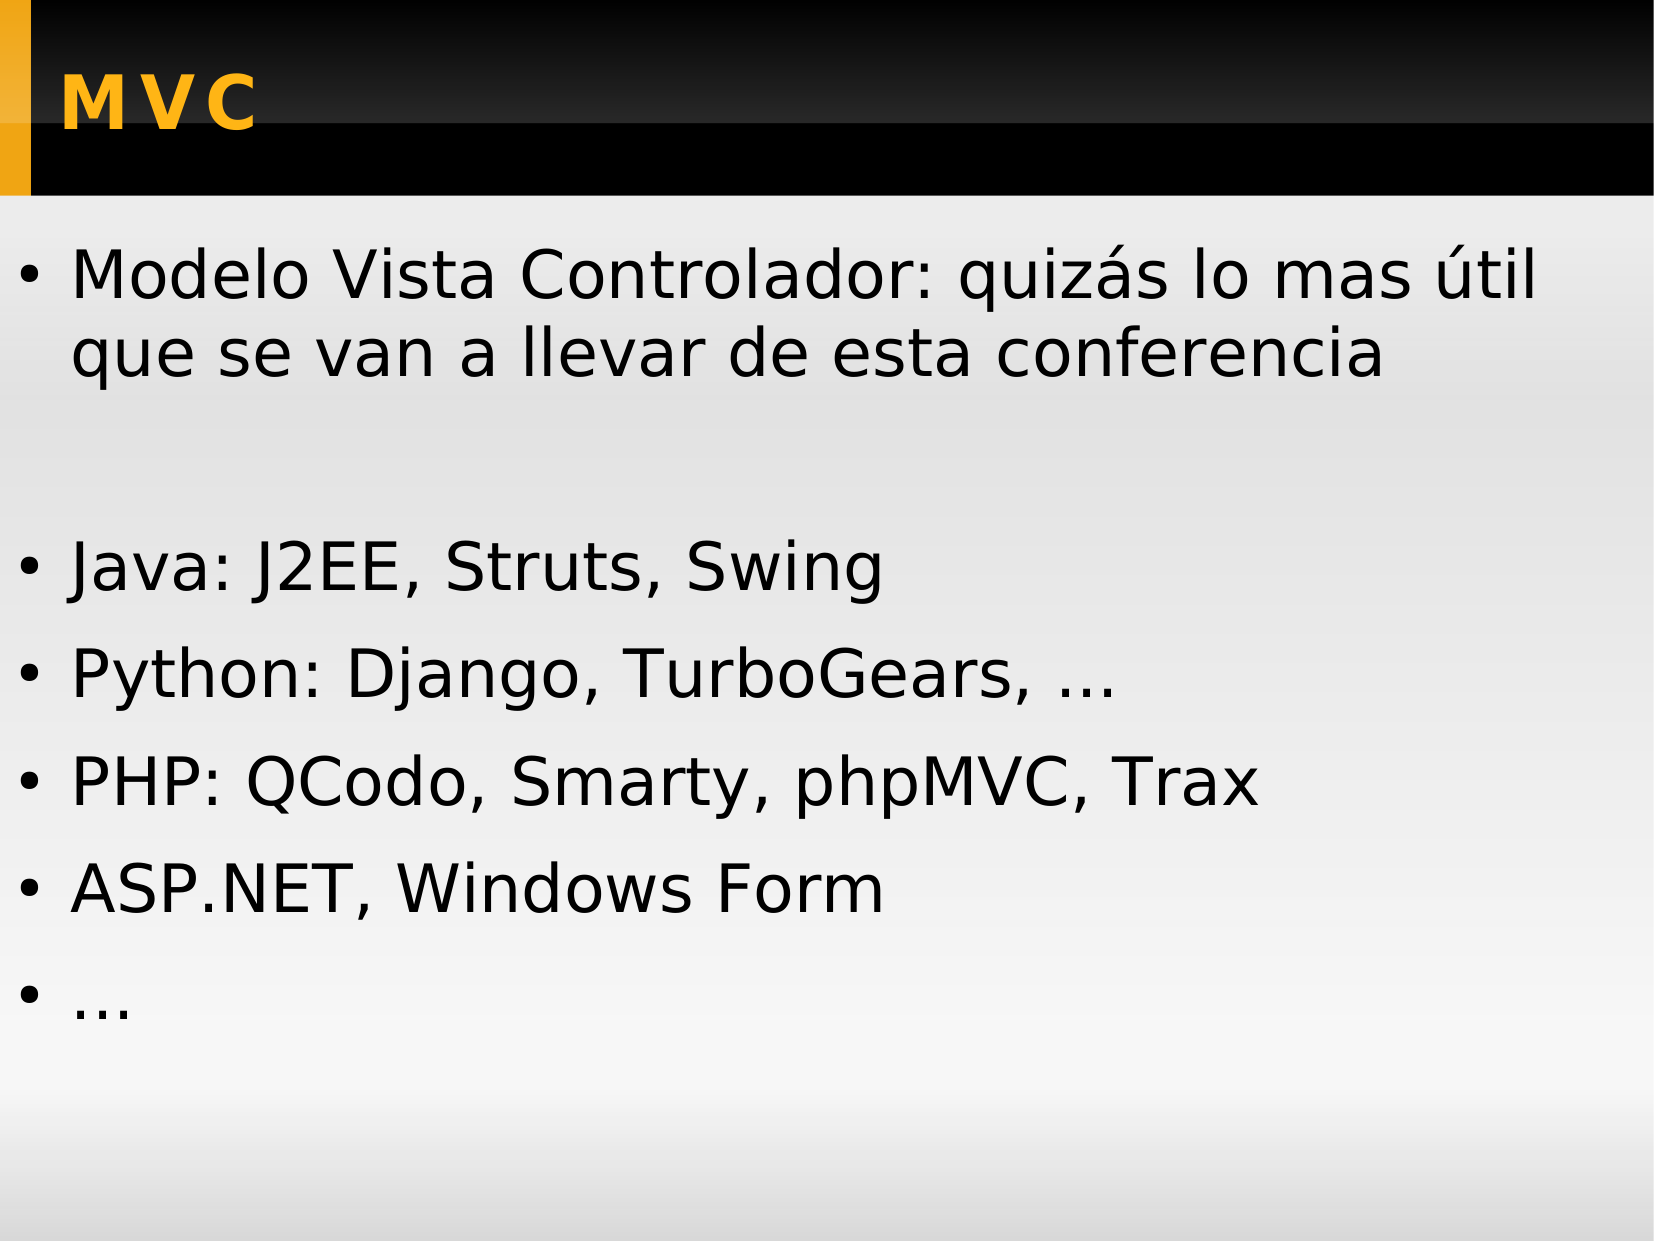

MVC
# Modelo Vista Controlador: quizás lo mas útil que se van a llevar de esta conferencia
Java: J2EE, Struts, Swing
Python: Django, TurboGears, ...
PHP: QCodo, Smarty, phpMVC, Trax
ASP.NET, Windows Form
...